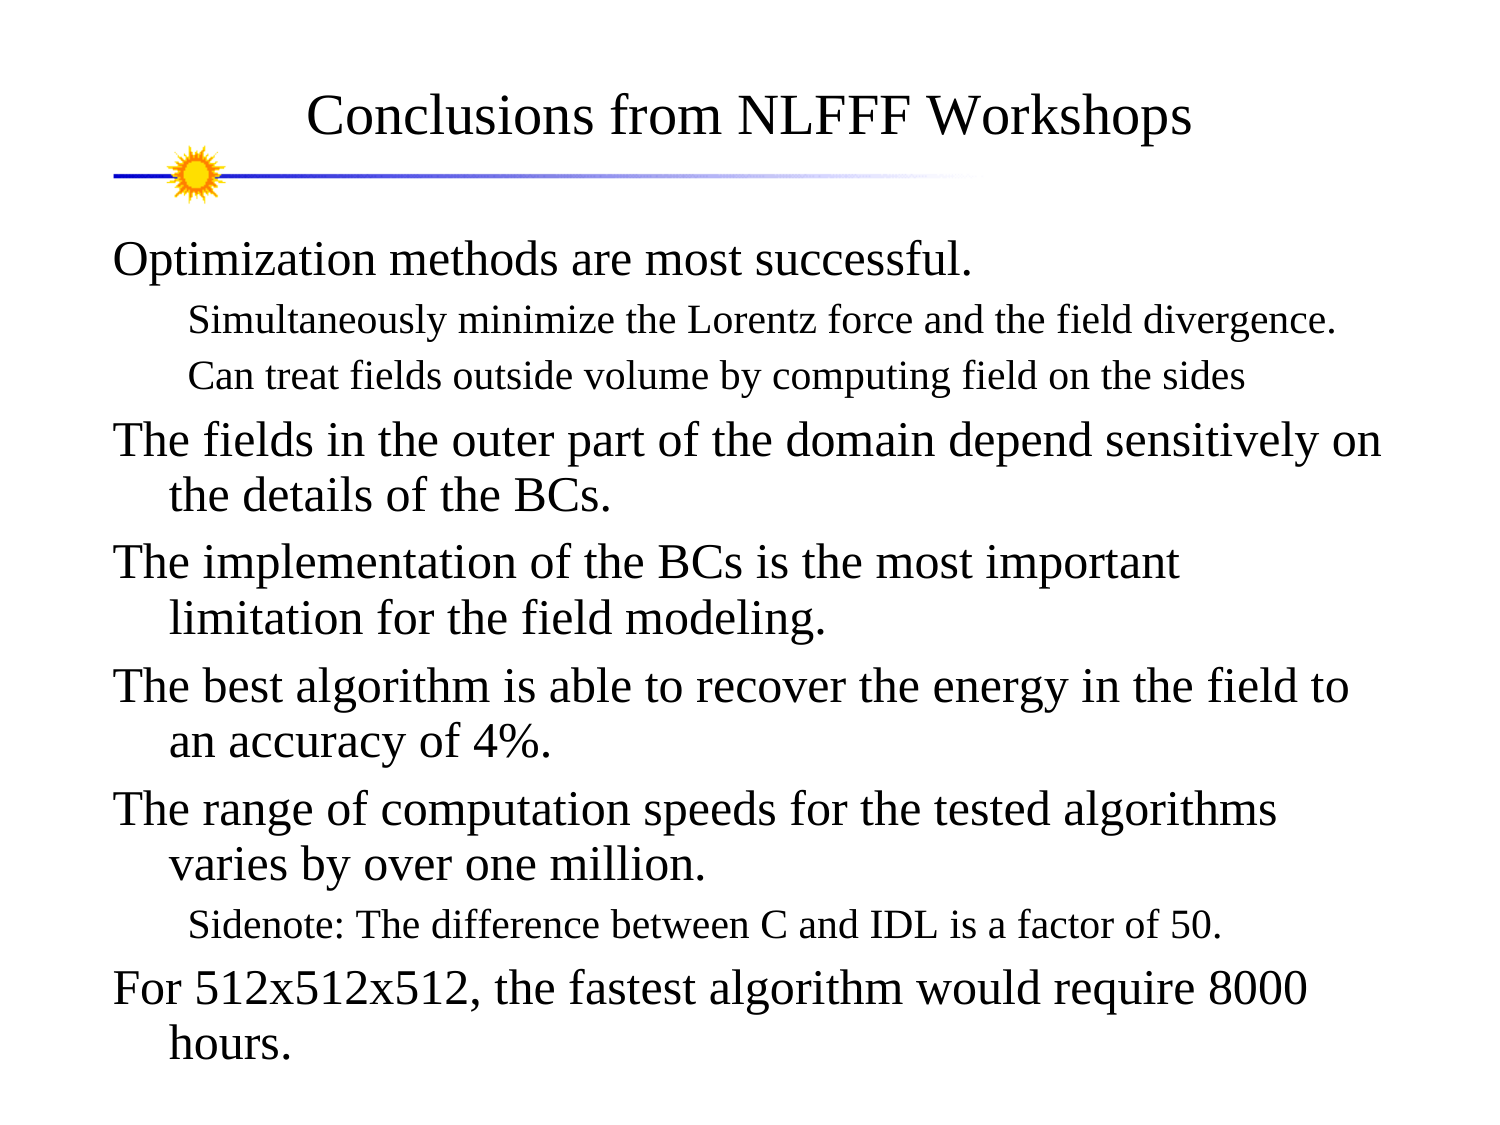

# Conclusions from NLFFF Workshops
Optimization methods are most successful.
Simultaneously minimize the Lorentz force and the field divergence.
Can treat fields outside volume by computing field on the sides
The fields in the outer part of the domain depend sensitively on the details of the BCs.
The implementation of the BCs is the most important limitation for the field modeling.
The best algorithm is able to recover the energy in the field to an accuracy of 4%.
The range of computation speeds for the tested algorithms varies by over one million.
Sidenote: The difference between C and IDL is a factor of 50.
For 512x512x512, the fastest algorithm would require 8000 hours.